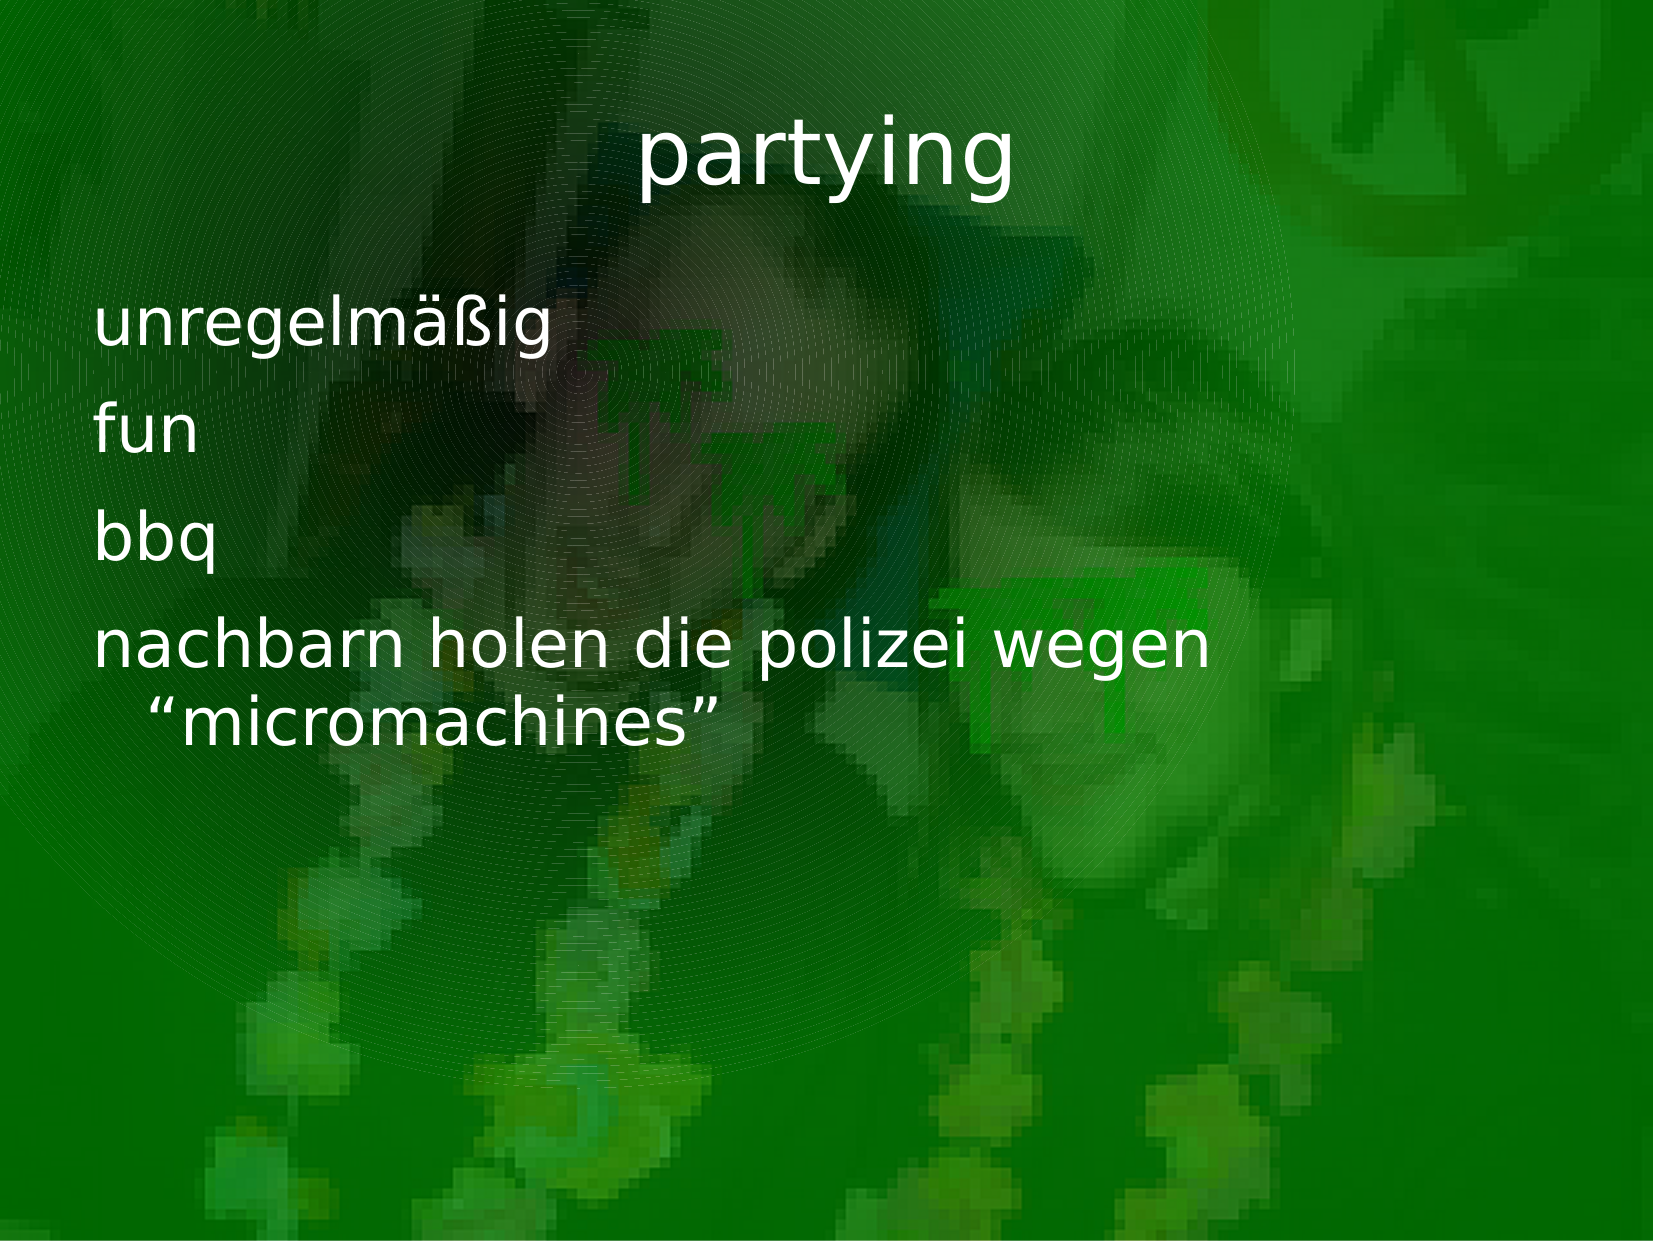

# partying
unregelmäßig
fun
bbq
nachbarn holen die polizei wegen “micromachines”